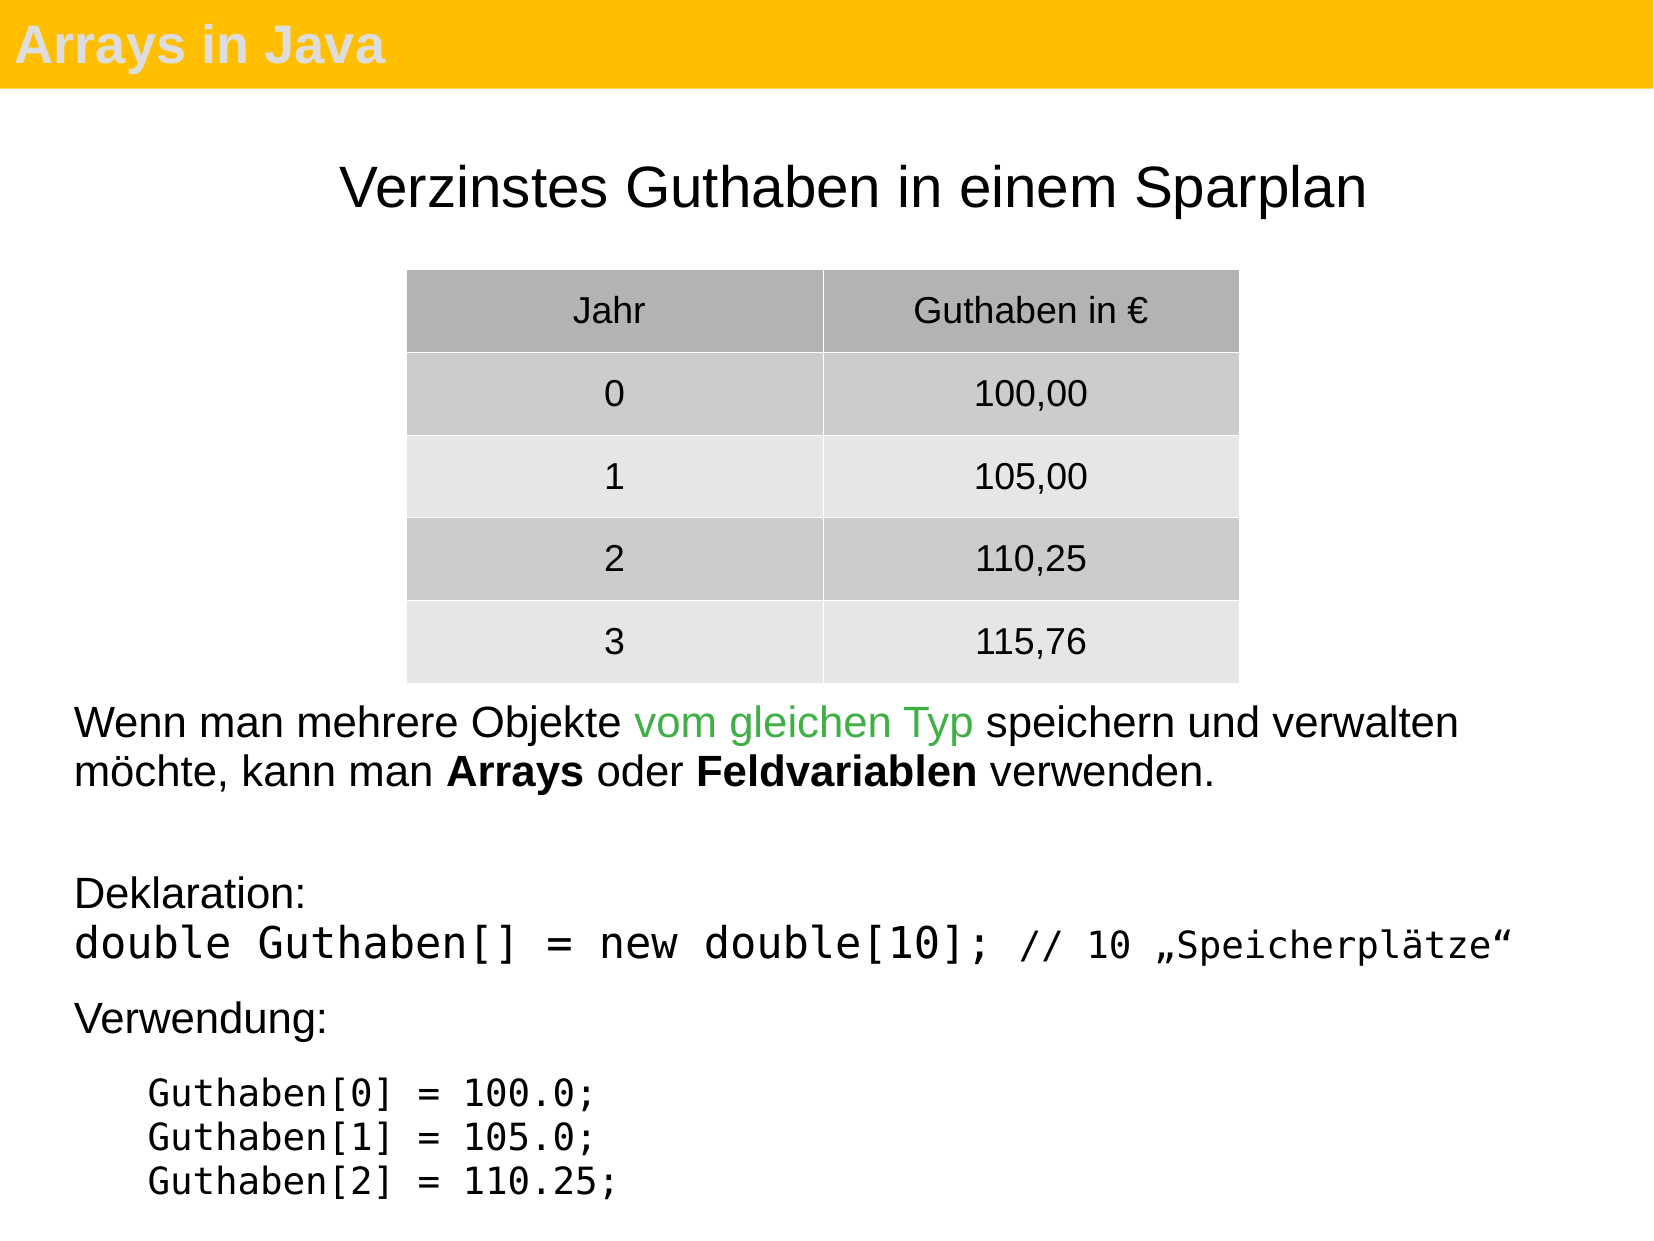

Arrays in Java
Verzinstes Guthaben in einem Sparplan
| Jahr | Guthaben in € |
| --- | --- |
| 0 | 100,00 |
| 1 | 105,00 |
| 2 | 110,25 |
| 3 | 115,76 |
Wenn man mehrere Objekte vom gleichen Typ speichern und verwalten möchte, kann man Arrays oder Feldvariablen verwenden.
Deklaration:
double Guthaben[] = new double[10]; // 10 „Speicherplätze“
Verwendung:
	Guthaben[0] = 100.0;
	Guthaben[1] = 105.0;
	Guthaben[2] = 110.25;